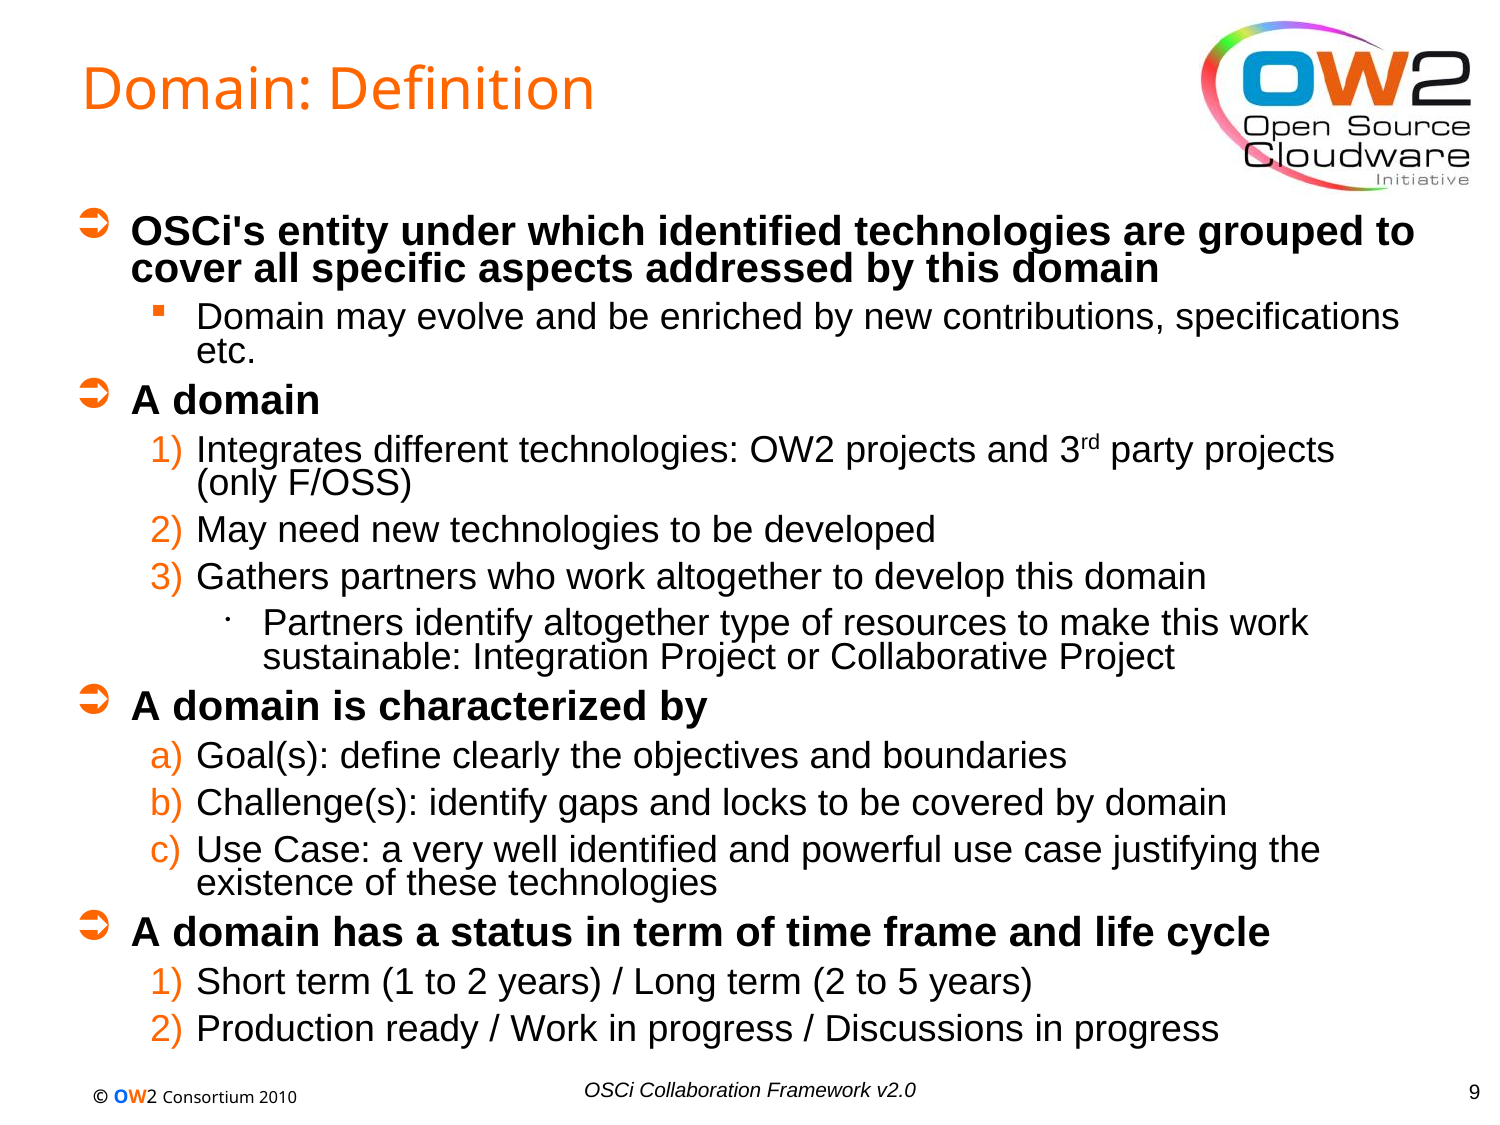

# Domain: Definition
OSCi's entity under which identified technologies are grouped to cover all specific aspects addressed by this domain
Domain may evolve and be enriched by new contributions, specifications etc.
A domain
Integrates different technologies: OW2 projects and 3rd party projects (only F/OSS)
May need new technologies to be developed
Gathers partners who work altogether to develop this domain
Partners identify altogether type of resources to make this work sustainable: Integration Project or Collaborative Project
A domain is characterized by
Goal(s): define clearly the objectives and boundaries
Challenge(s): identify gaps and locks to be covered by domain
Use Case: a very well identified and powerful use case justifying the existence of these technologies
A domain has a status in term of time frame and life cycle
Short term (1 to 2 years) / Long term (2 to 5 years)
Production ready / Work in progress / Discussions in progress